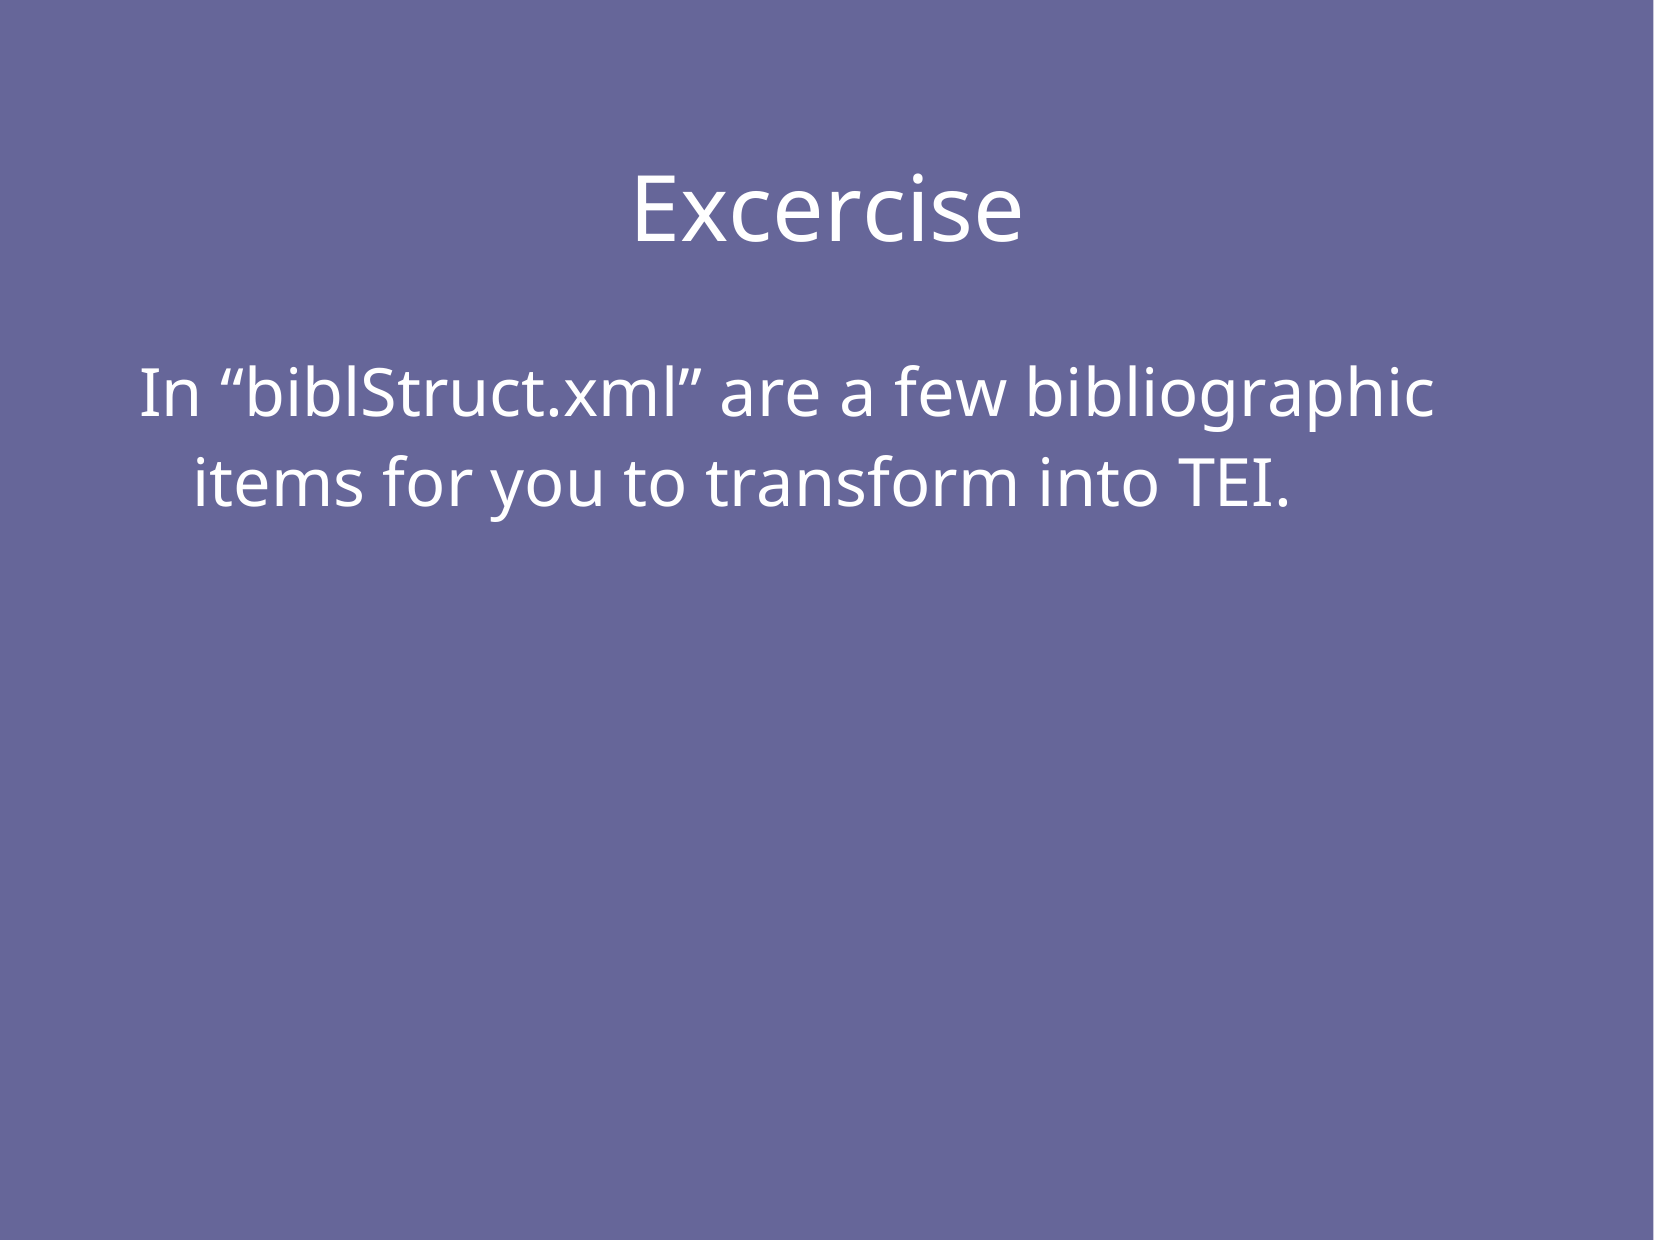

# Excercise
In “biblStruct.xml” are a few bibliographic items for you to transform into TEI.